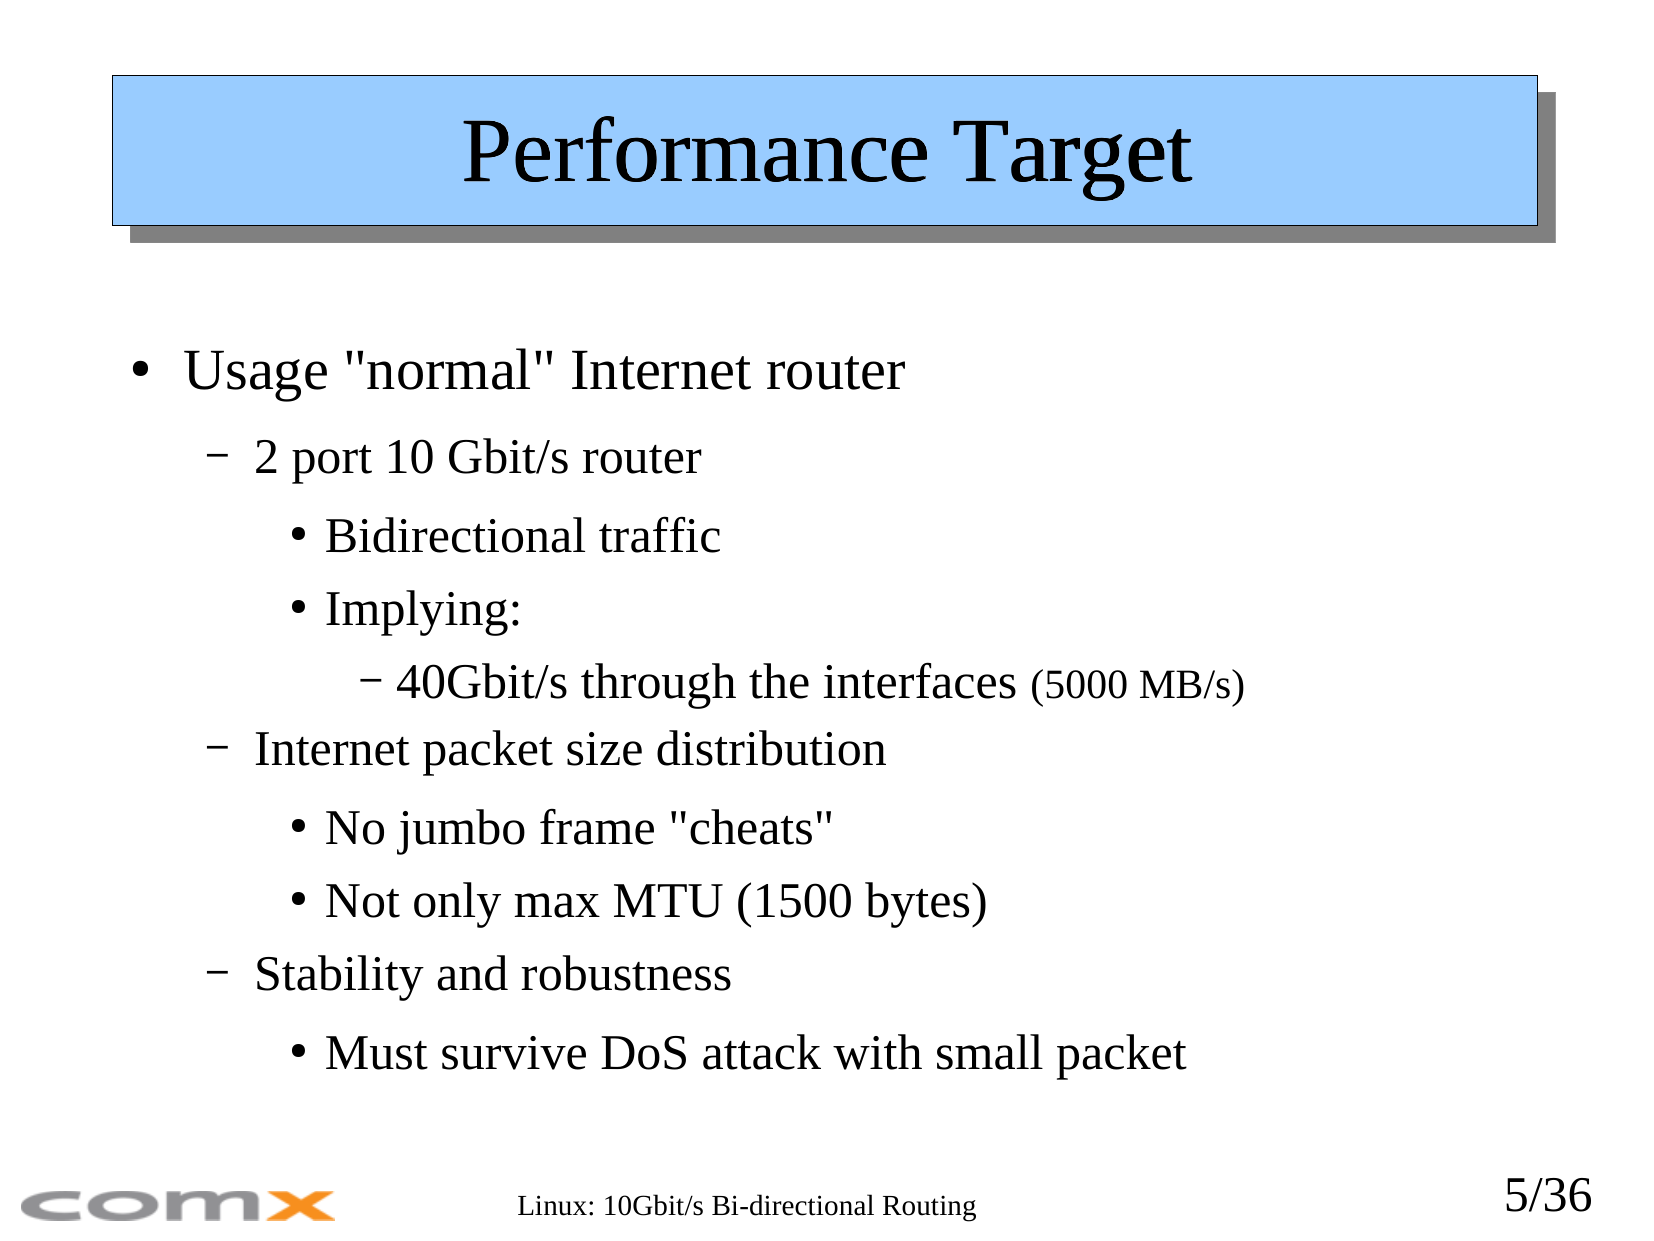

# Performance Target
Usage "normal" Internet router
2 port 10 Gbit/s router
Bidirectional traffic
Implying:
40Gbit/s through the interfaces (5000 MB/s)
Internet packet size distribution
No jumbo frame "cheats"
Not only max MTU (1500 bytes)
Stability and robustness
Must survive DoS attack with small packet